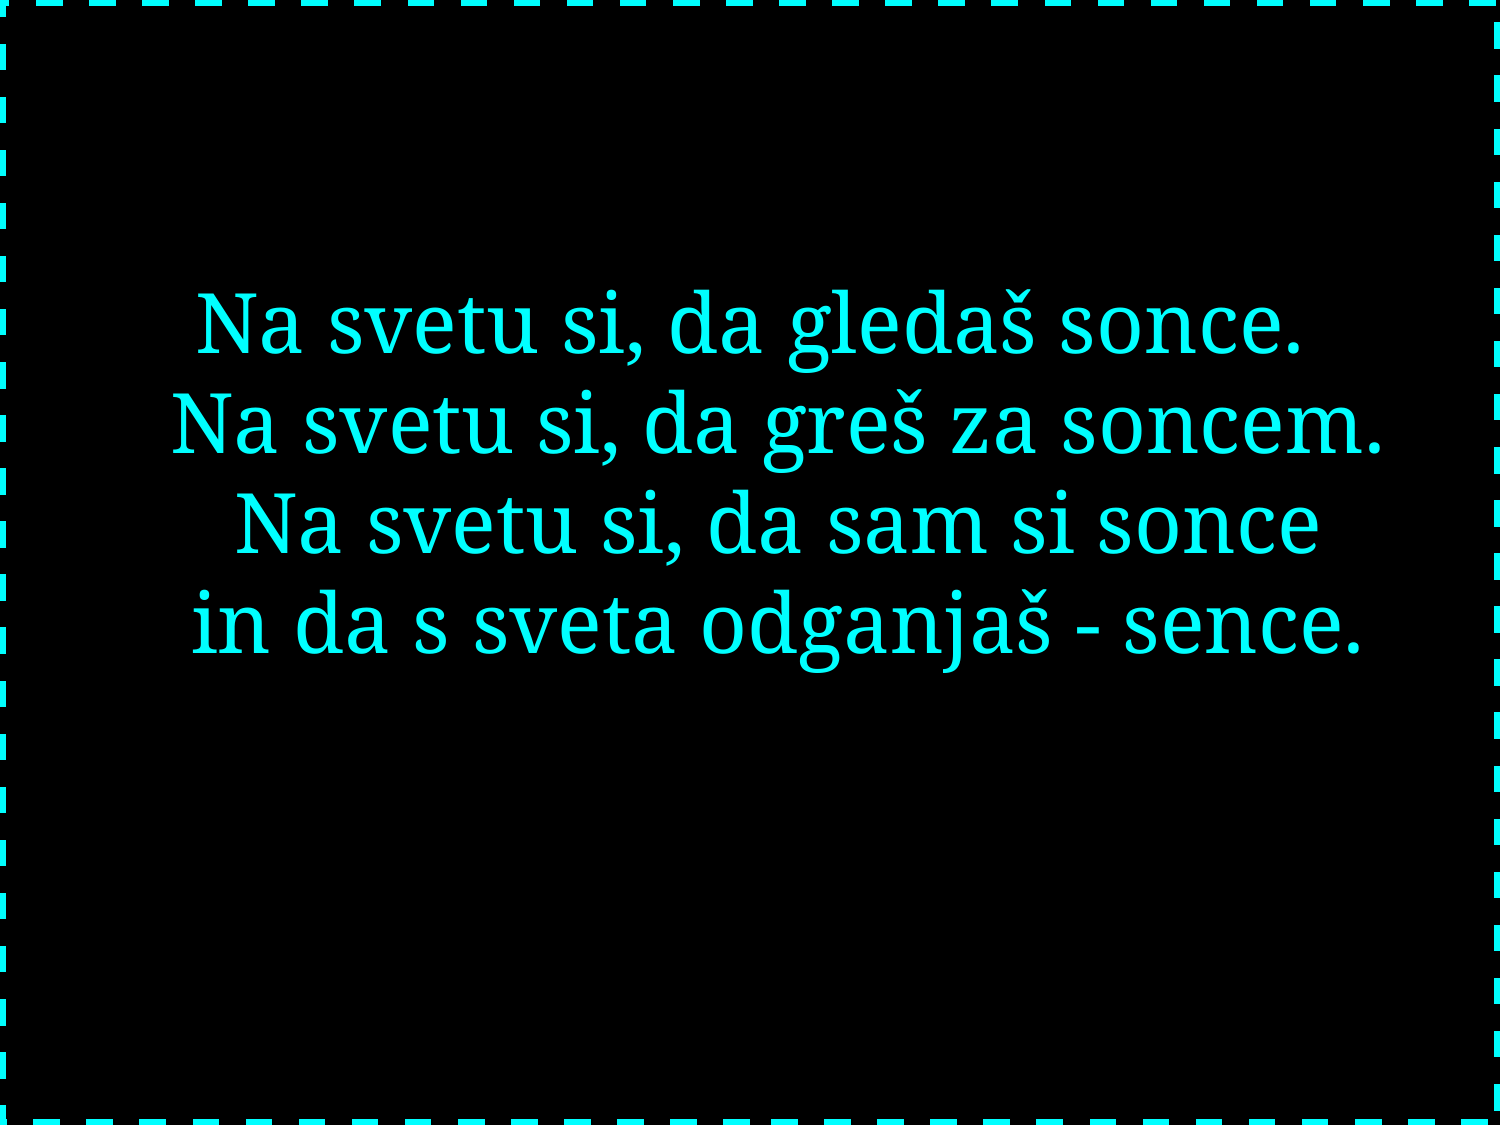

# Na svetu si, da gledaš sonce. Na svetu si, da greš za soncem. Na svetu si, da sam si sonce in da s sveta odganjaš - sence.